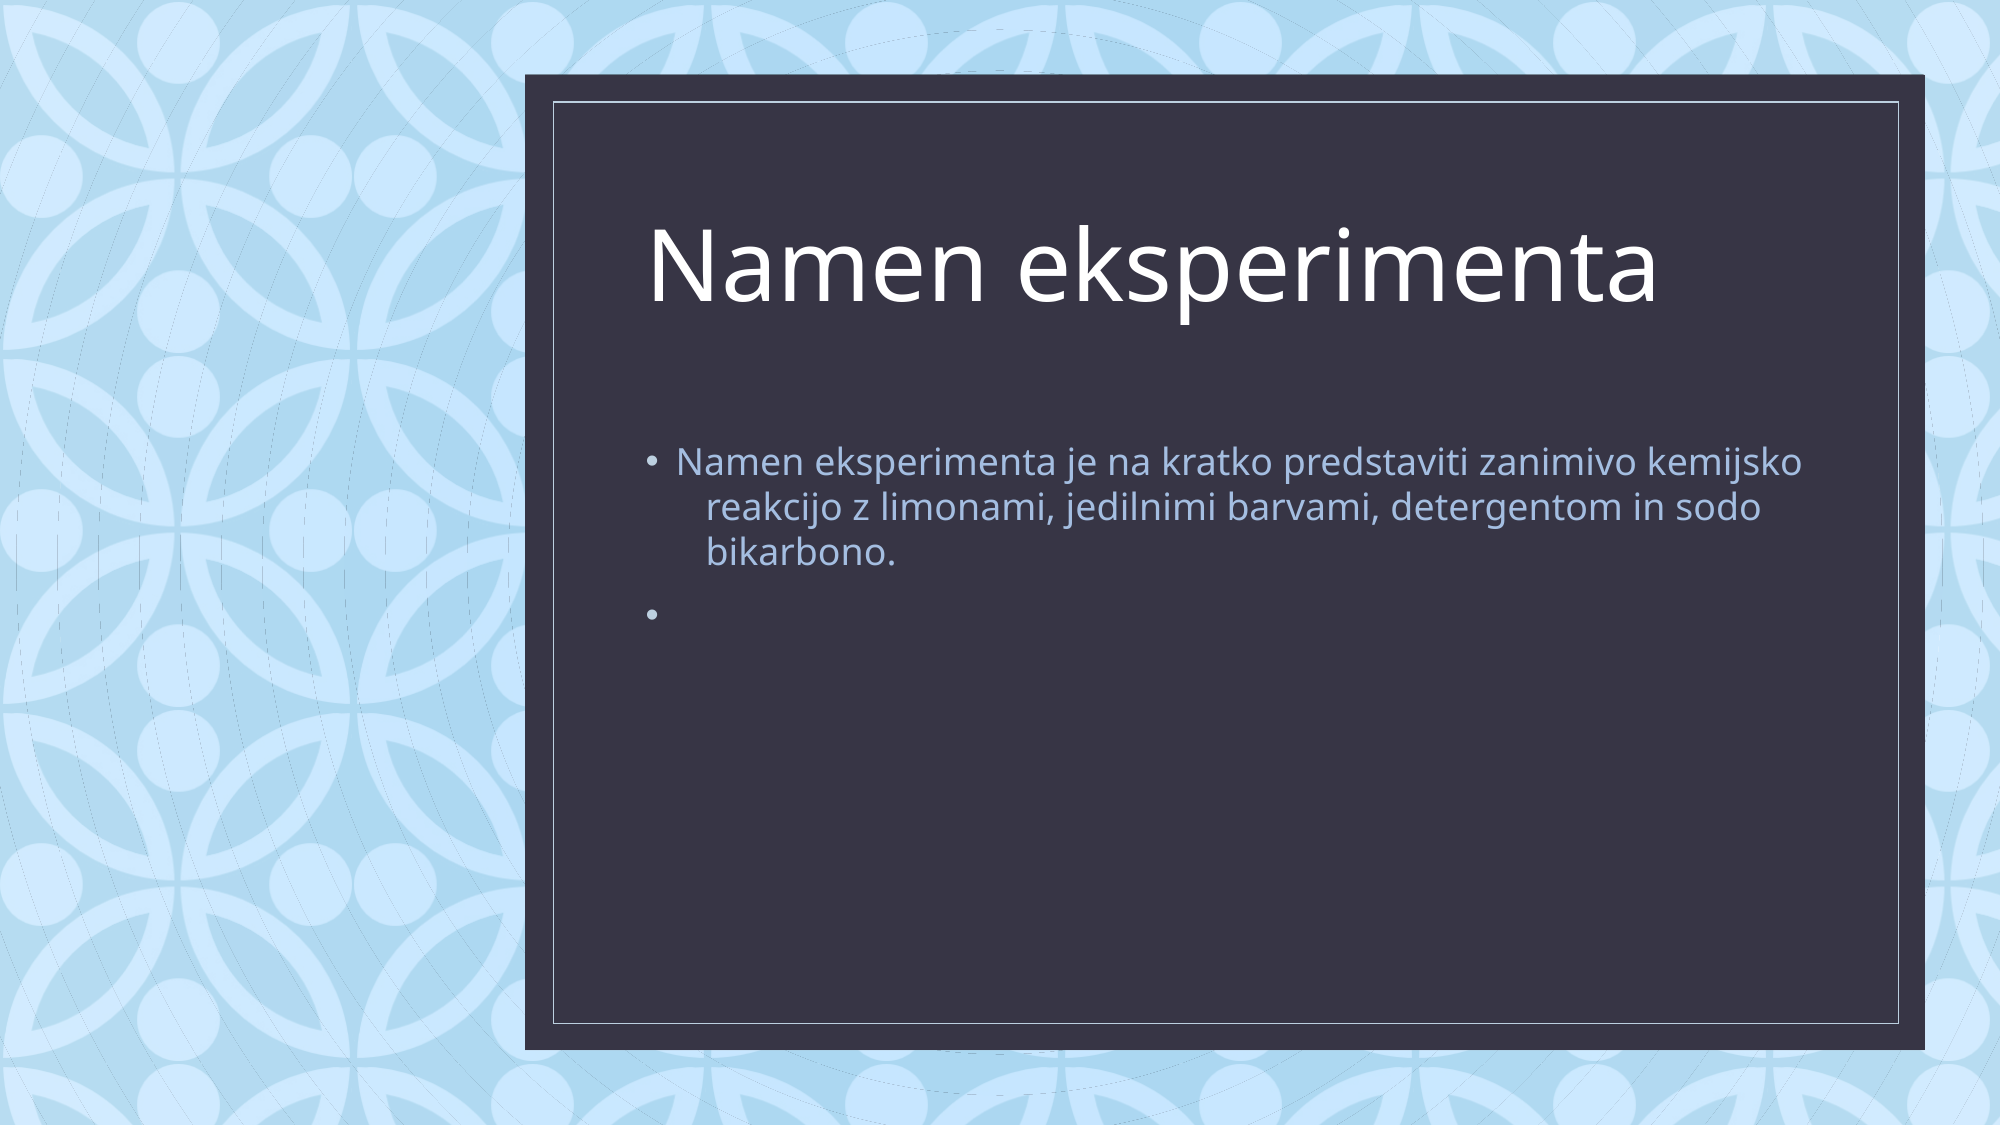

# Namen eksperimenta
Namen eksperimenta je na kratko predstaviti zanimivo kemijsko reakcijo z limonami, jedilnimi barvami, detergentom in sodo bikarbono.